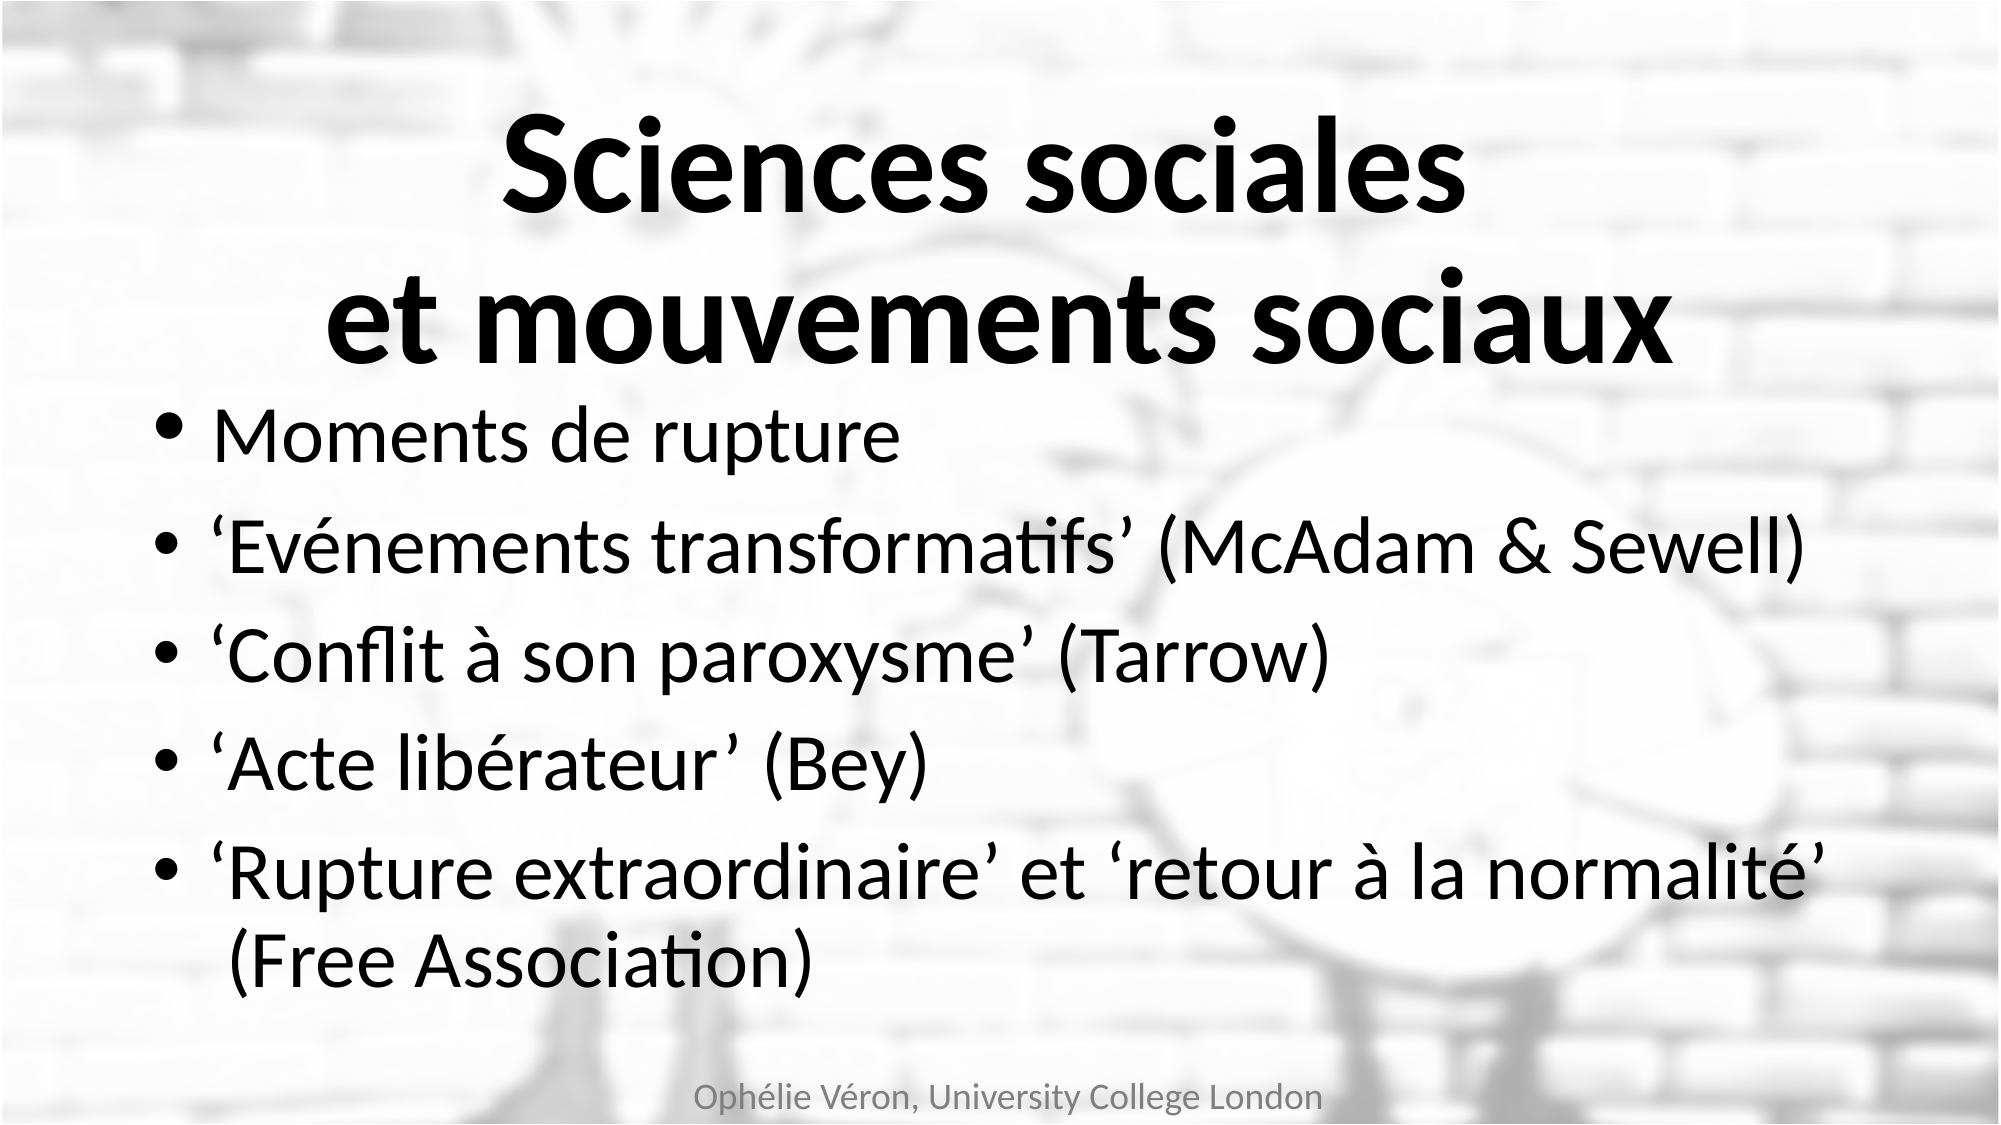

# Sciences sociales et mouvements sociaux
 Moments de rupture
 ‘Evénements transformatifs’ (McAdam & Sewell)
 ‘Conflit à son paroxysme’ (Tarrow)
 ‘Acte libérateur’ (Bey)
 ‘Rupture extraordinaire’ et ‘retour à la normalité’ (Free Association)
Ophélie Véron, University College London